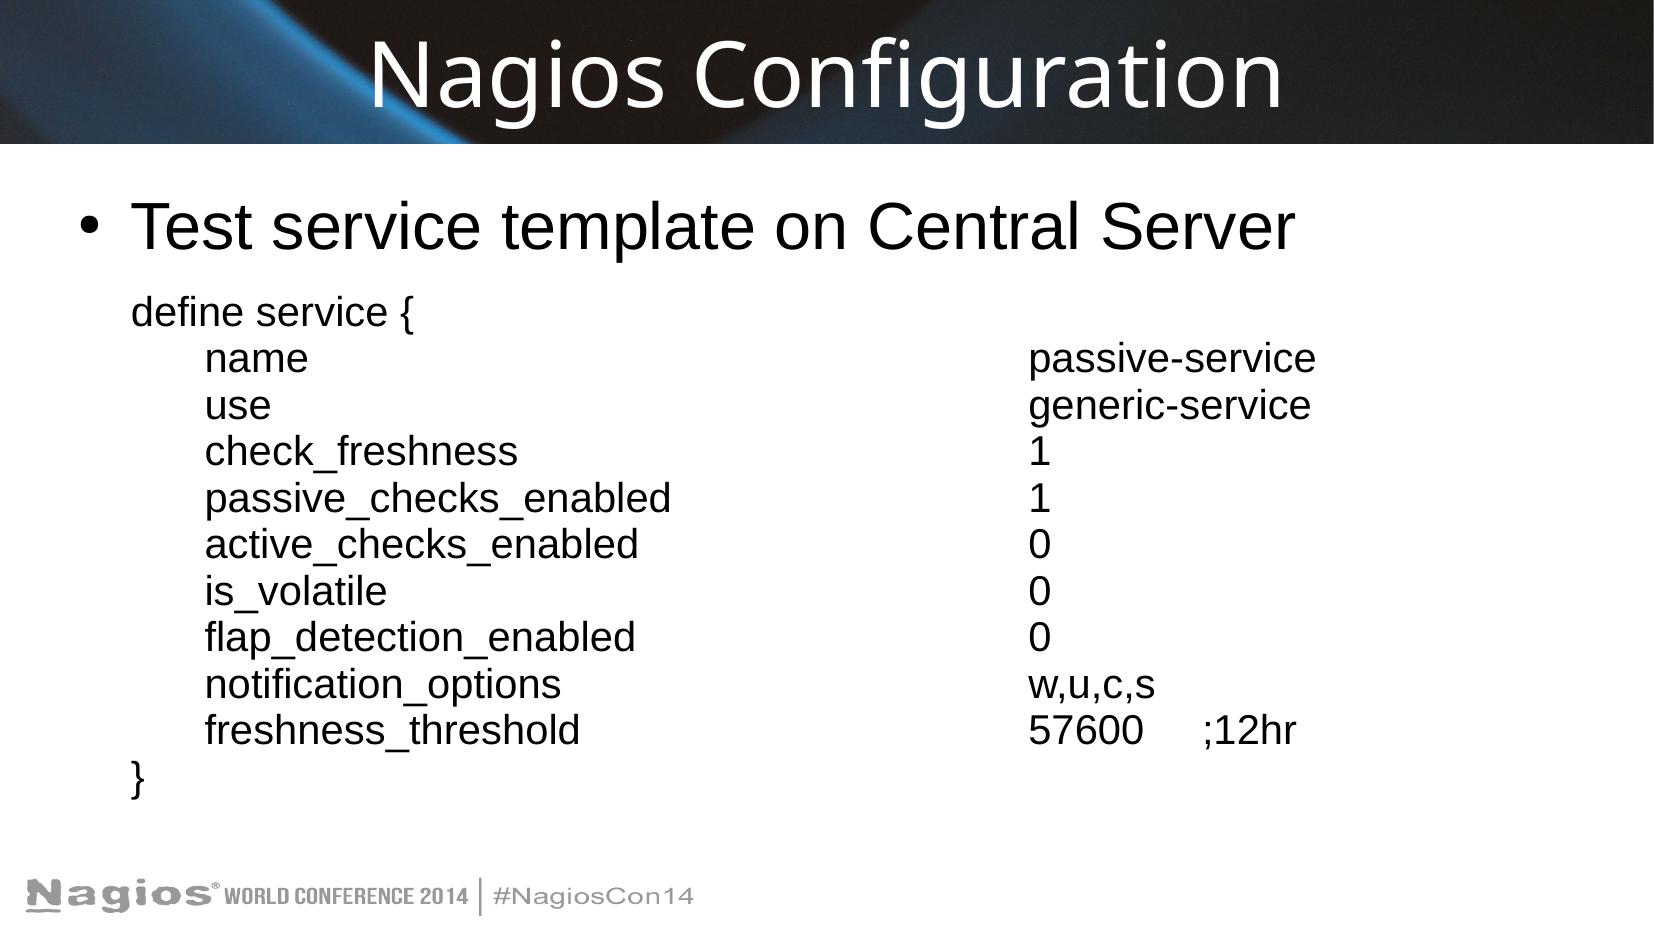

# Nagios Configuration
Test service template on Central Server
define service {
	name	passive-service
	use	generic-service
	check_freshness	1
	passive_checks_enabled	1
	active_checks_enabled	0
	is_volatile	0
	flap_detection_enabled	0
	notification_options	w,u,c,s
	freshness_threshold	57600 ;12hr
}